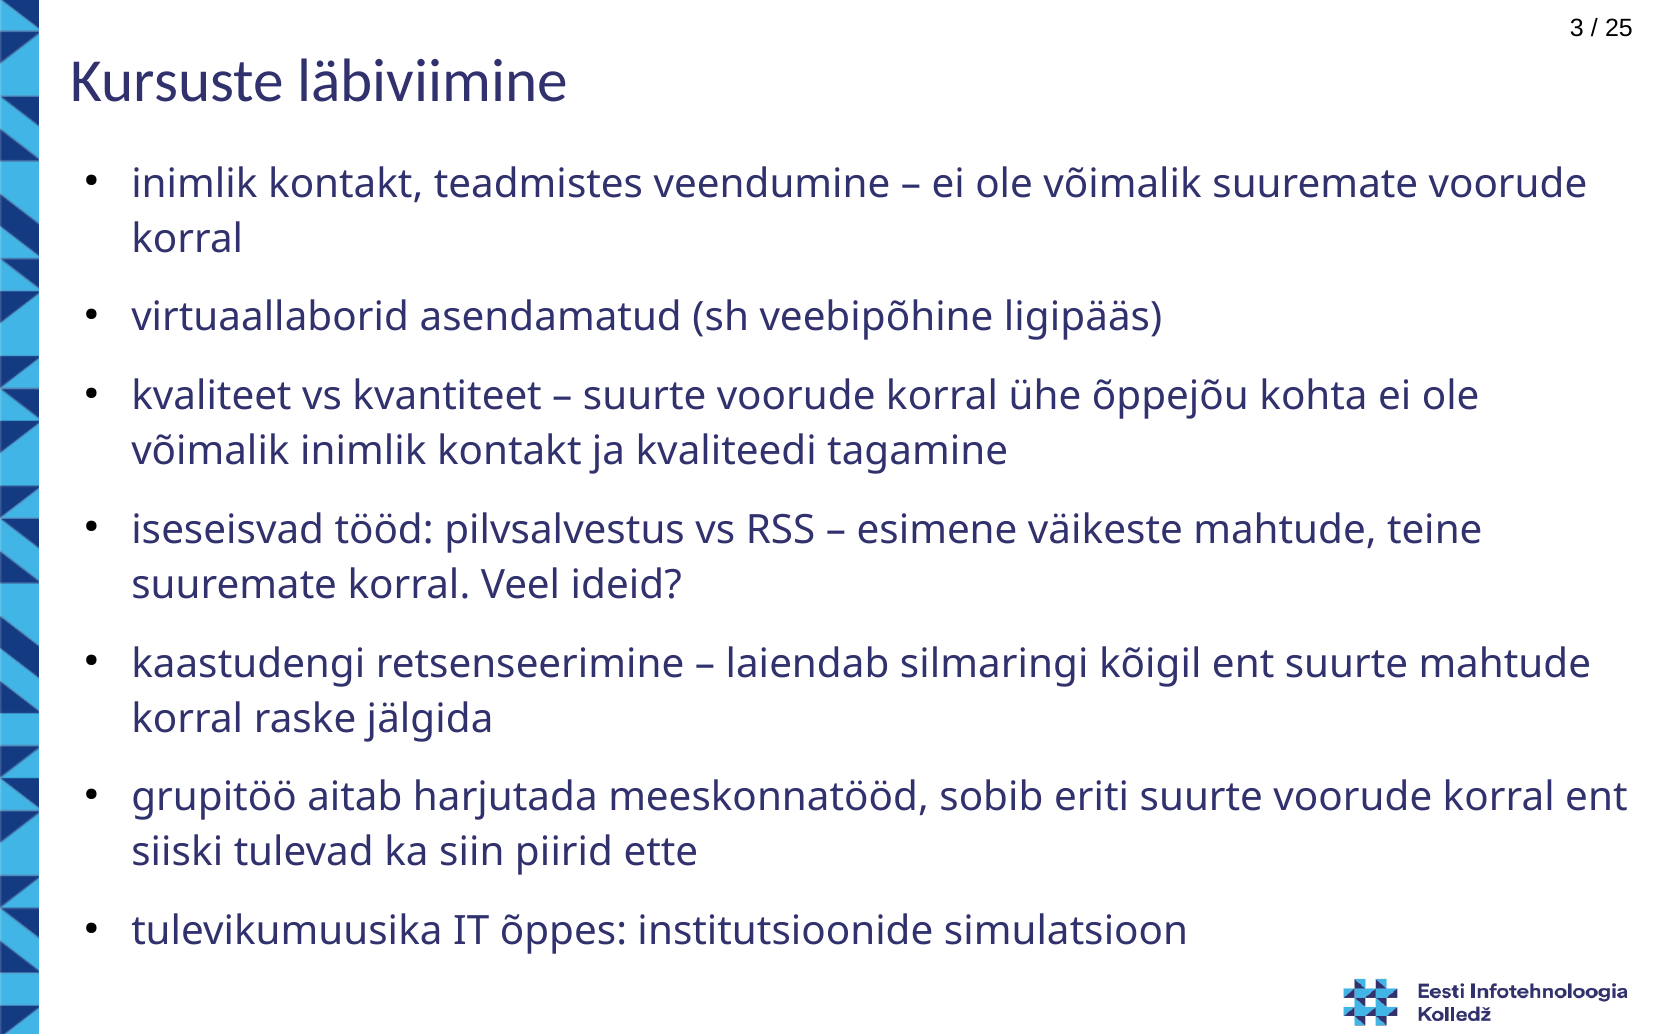

# Kursuste läbiviimine
inimlik kontakt, teadmistes veendumine – ei ole võimalik suuremate voorude korral
virtuaallaborid asendamatud (sh veebipõhine ligipääs)
kvaliteet vs kvantiteet – suurte voorude korral ühe õppejõu kohta ei ole võimalik inimlik kontakt ja kvaliteedi tagamine
iseseisvad tööd: pilvsalvestus vs RSS – esimene väikeste mahtude, teine suuremate korral. Veel ideid?
kaastudengi retsenseerimine – laiendab silmaringi kõigil ent suurte mahtude korral raske jälgida
grupitöö aitab harjutada meeskonnatööd, sobib eriti suurte voorude korral ent siiski tulevad ka siin piirid ette
tulevikumuusika IT õppes: institutsioonide simulatsioon